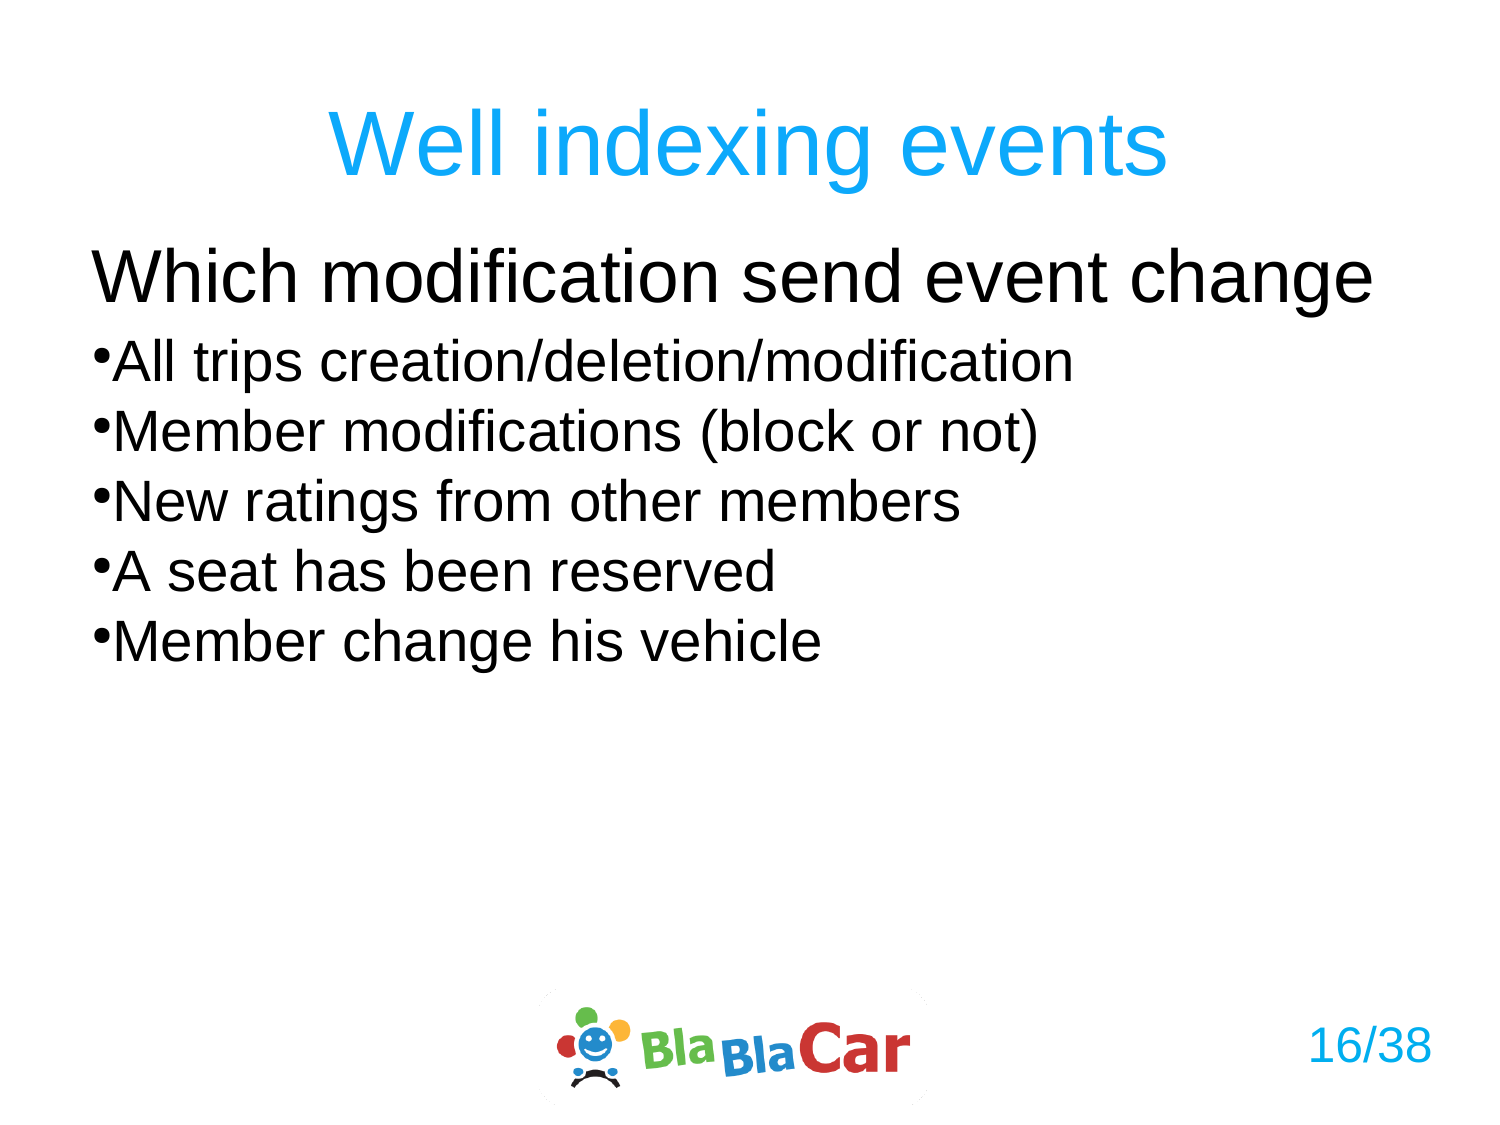

# Well indexing events
Which modification send event change
All trips creation/deletion/modification
Member modifications (block or not)
New ratings from other members
A seat has been reserved
Member change his vehicle